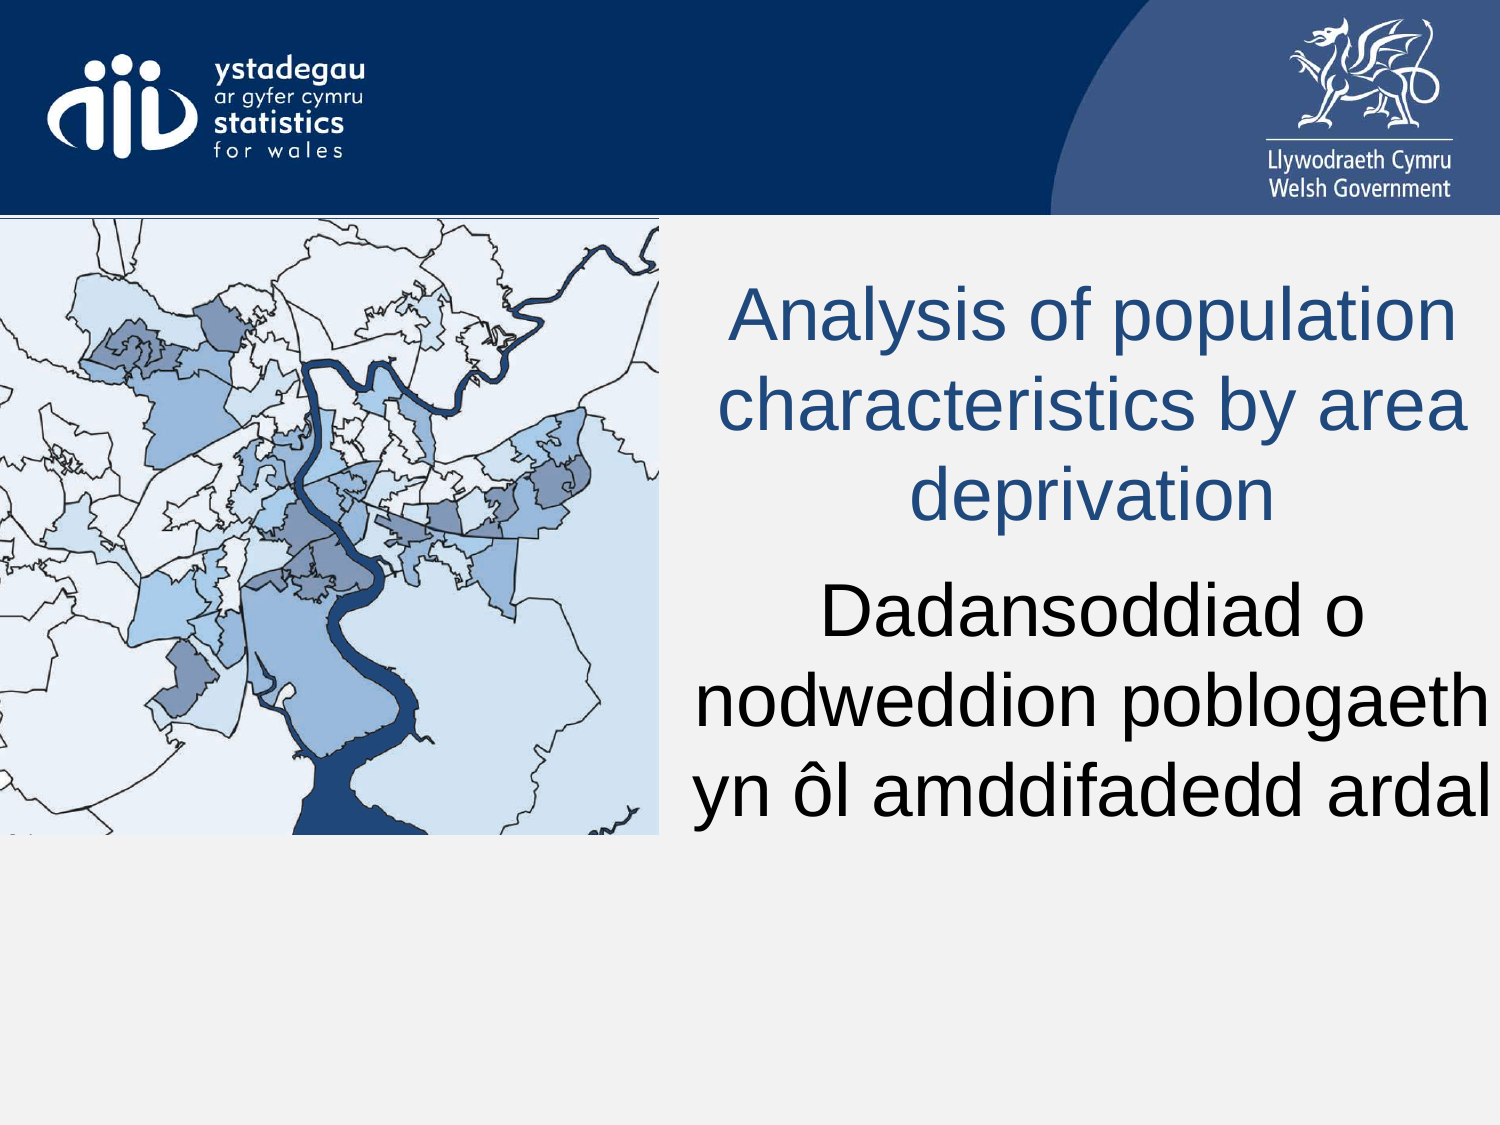

Analysis of population characteristics by area deprivation
Dadansoddiad o nodweddion poblogaeth yn ôl amddifadedd ardal